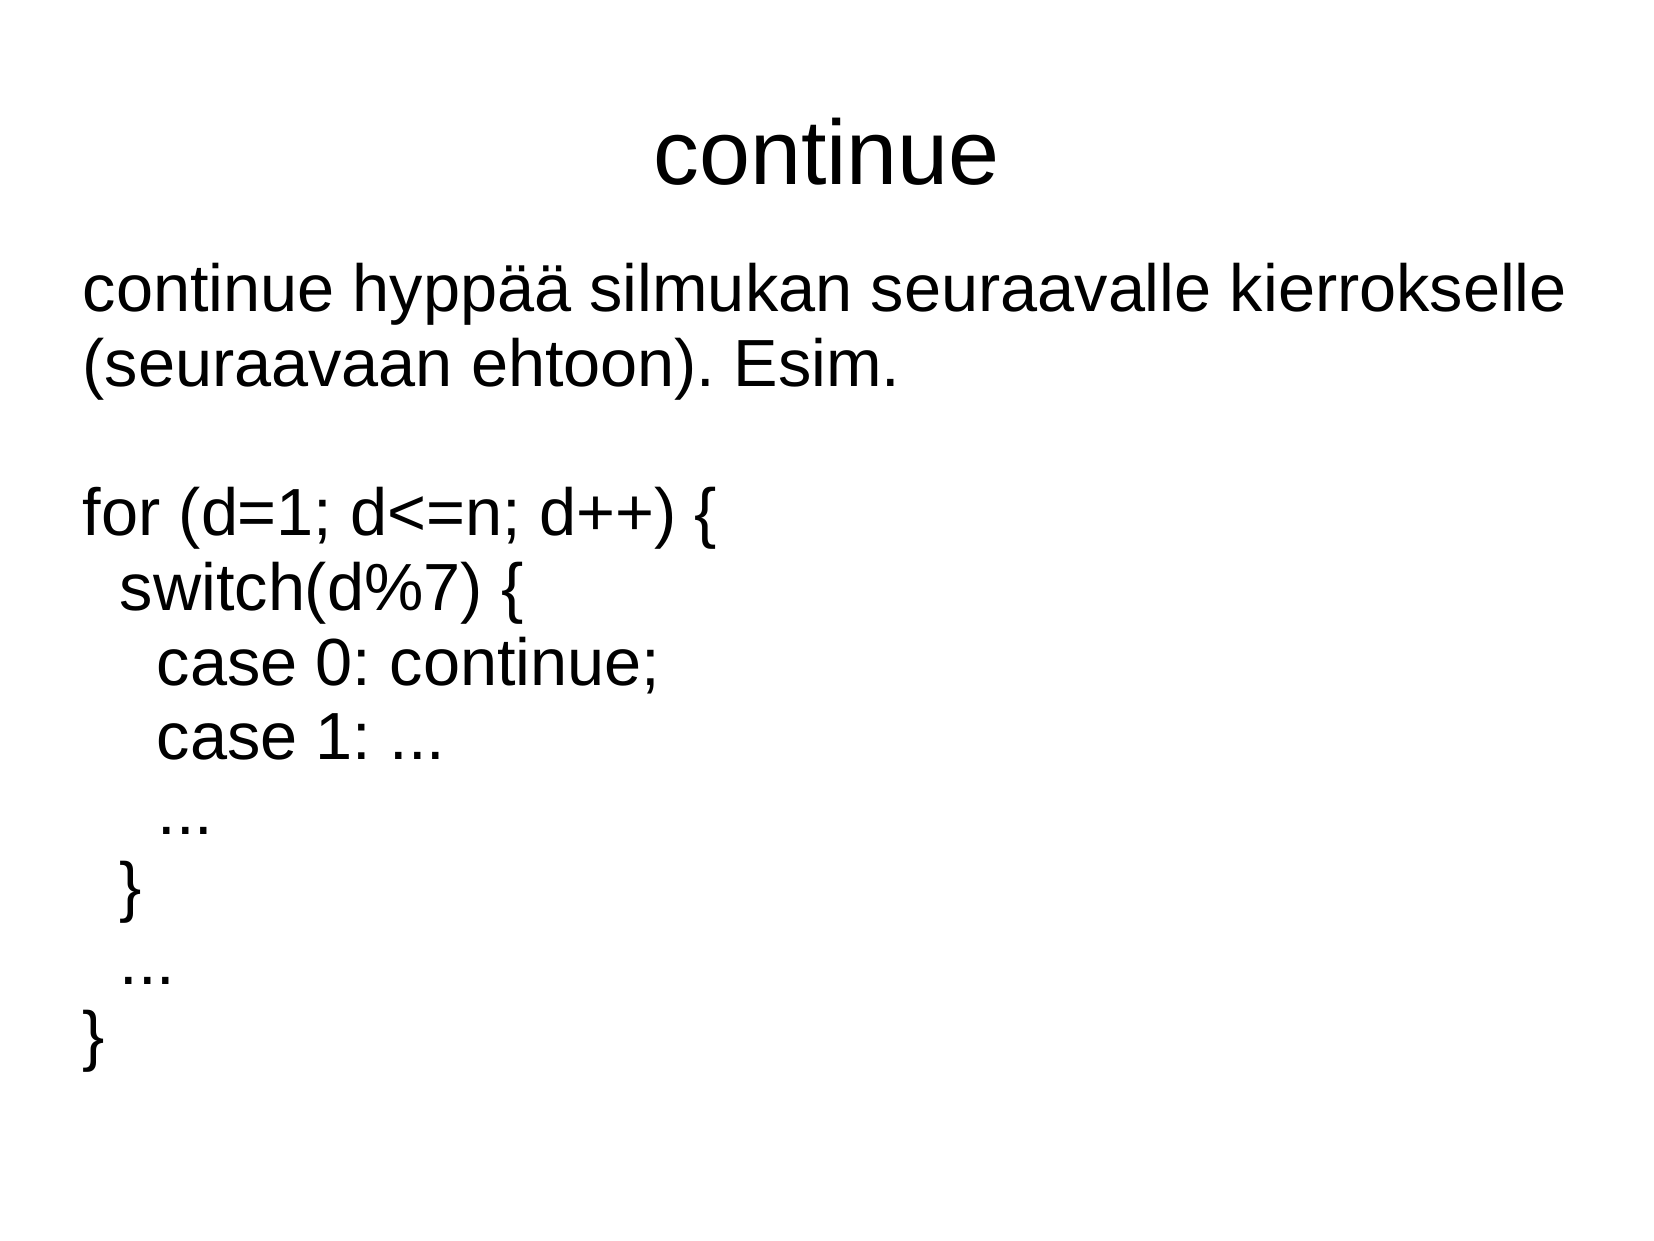

# continue
continue hyppää silmukan seuraavalle kierrokselle (seuraavaan ehtoon). Esim.
for (d=1; d<=n; d++) {
 switch(d%7) {
 case 0: continue;
 case 1: ...
	...
 }
 ...
}